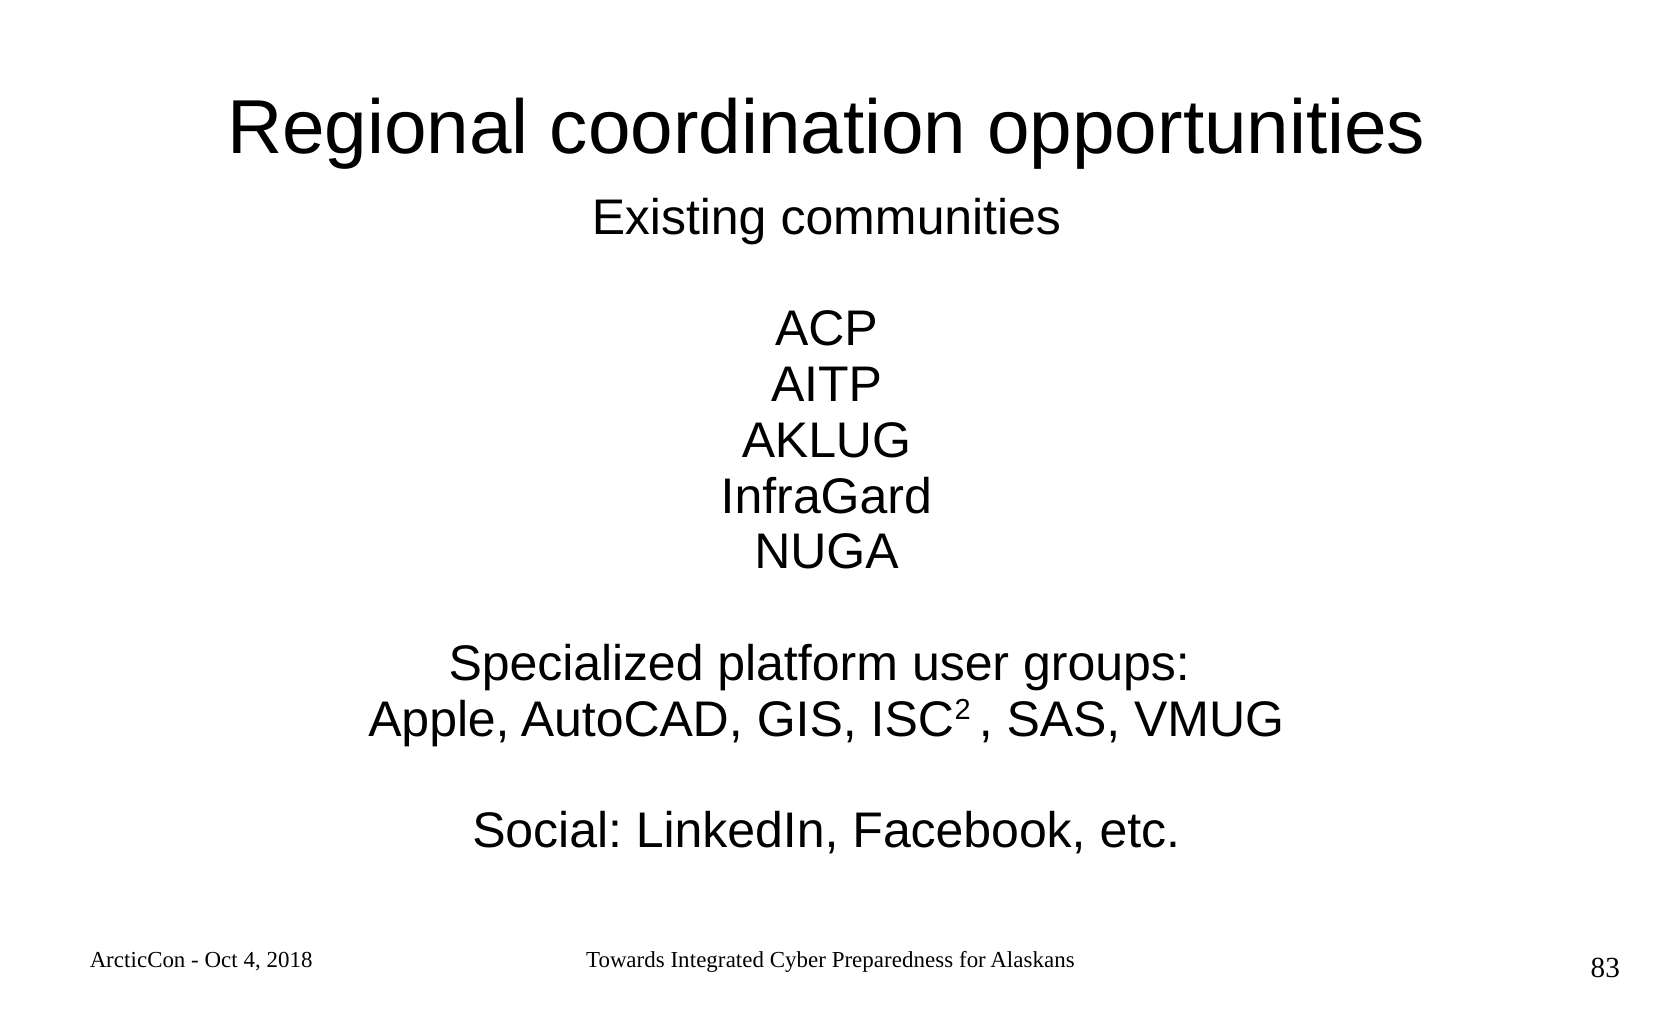

# Regional coordination opportunities
Existing communities
ACP
AITP
AKLUG
InfraGard
NUGA
Specialized platform user groups:
Apple, AutoCAD, GIS, ISC2 , SAS, VMUG
Social: LinkedIn, Facebook, etc.